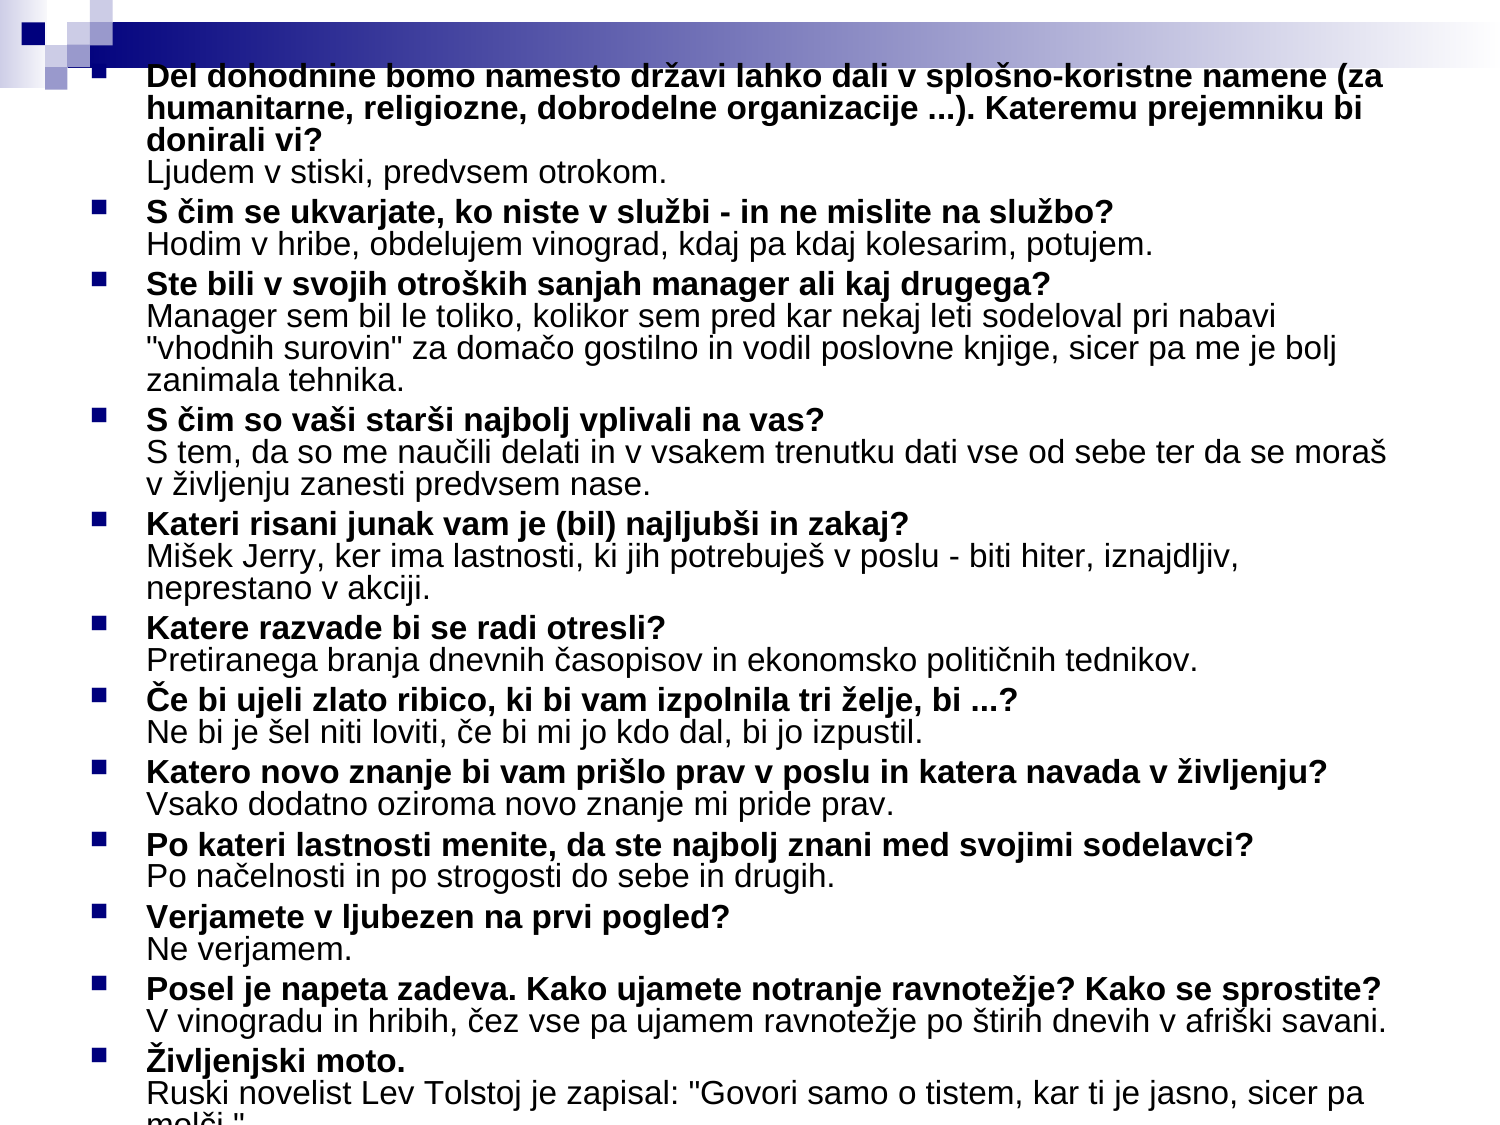

Del dohodnine bomo namesto državi lahko dali v splošno-koristne namene (za humanitarne, religiozne, dobrodelne organizacije ...). Kateremu prejemniku bi donirali vi?  
Ljudem v stiski, predvsem otrokom.
S čim se ukvarjate, ko niste v službi - in ne mislite na službo? 
Hodim v hribe, obdelujem vinograd, kdaj pa kdaj kolesarim, potujem.
Ste bili v svojih otroških sanjah manager ali kaj drugega?  
Manager sem bil le toliko, kolikor sem pred kar nekaj leti sodeloval pri nabavi "vhodnih surovin" za domačo gostilno in vodil poslovne knjige, sicer pa me je bolj zanimala tehnika.
S čim so vaši starši najbolj vplivali na vas?
S tem, da so me naučili delati in v vsakem trenutku dati vse od sebe ter da se moraš v življenju zanesti predvsem nase.
Kateri risani junak vam je (bil) najljubši in zakaj?  
Mišek Jerry, ker ima lastnosti, ki jih potrebuješ v poslu - biti hiter, iznajdljiv, neprestano v akciji.
Katere razvade bi se radi otresli? 
Pretiranega branja dnevnih časopisov in ekonomsko političnih tednikov.
Če bi ujeli zlato ribico, ki bi vam izpolnila tri želje, bi ...? 
Ne bi je šel niti loviti, če bi mi jo kdo dal, bi jo izpustil.
Katero novo znanje bi vam prišlo prav v poslu in katera navada v življenju?  
Vsako dodatno oziroma novo znanje mi pride prav.
Po kateri lastnosti menite, da ste najbolj znani med svojimi sodelavci? 
Po načelnosti in po strogosti do sebe in drugih.
Verjamete v ljubezen na prvi pogled?  
Ne verjamem.
Posel je napeta zadeva. Kako ujamete notranje ravnotežje? Kako se sprostite? 
V vinogradu in hribih, čez vse pa ujamem ravnotežje po štirih dnevih v afriški savani.
Življenjski moto.  
Ruski novelist Lev Tolstoj je zapisal: "Govori samo o tistem, kar ti je jasno, sicer pa molči."
#